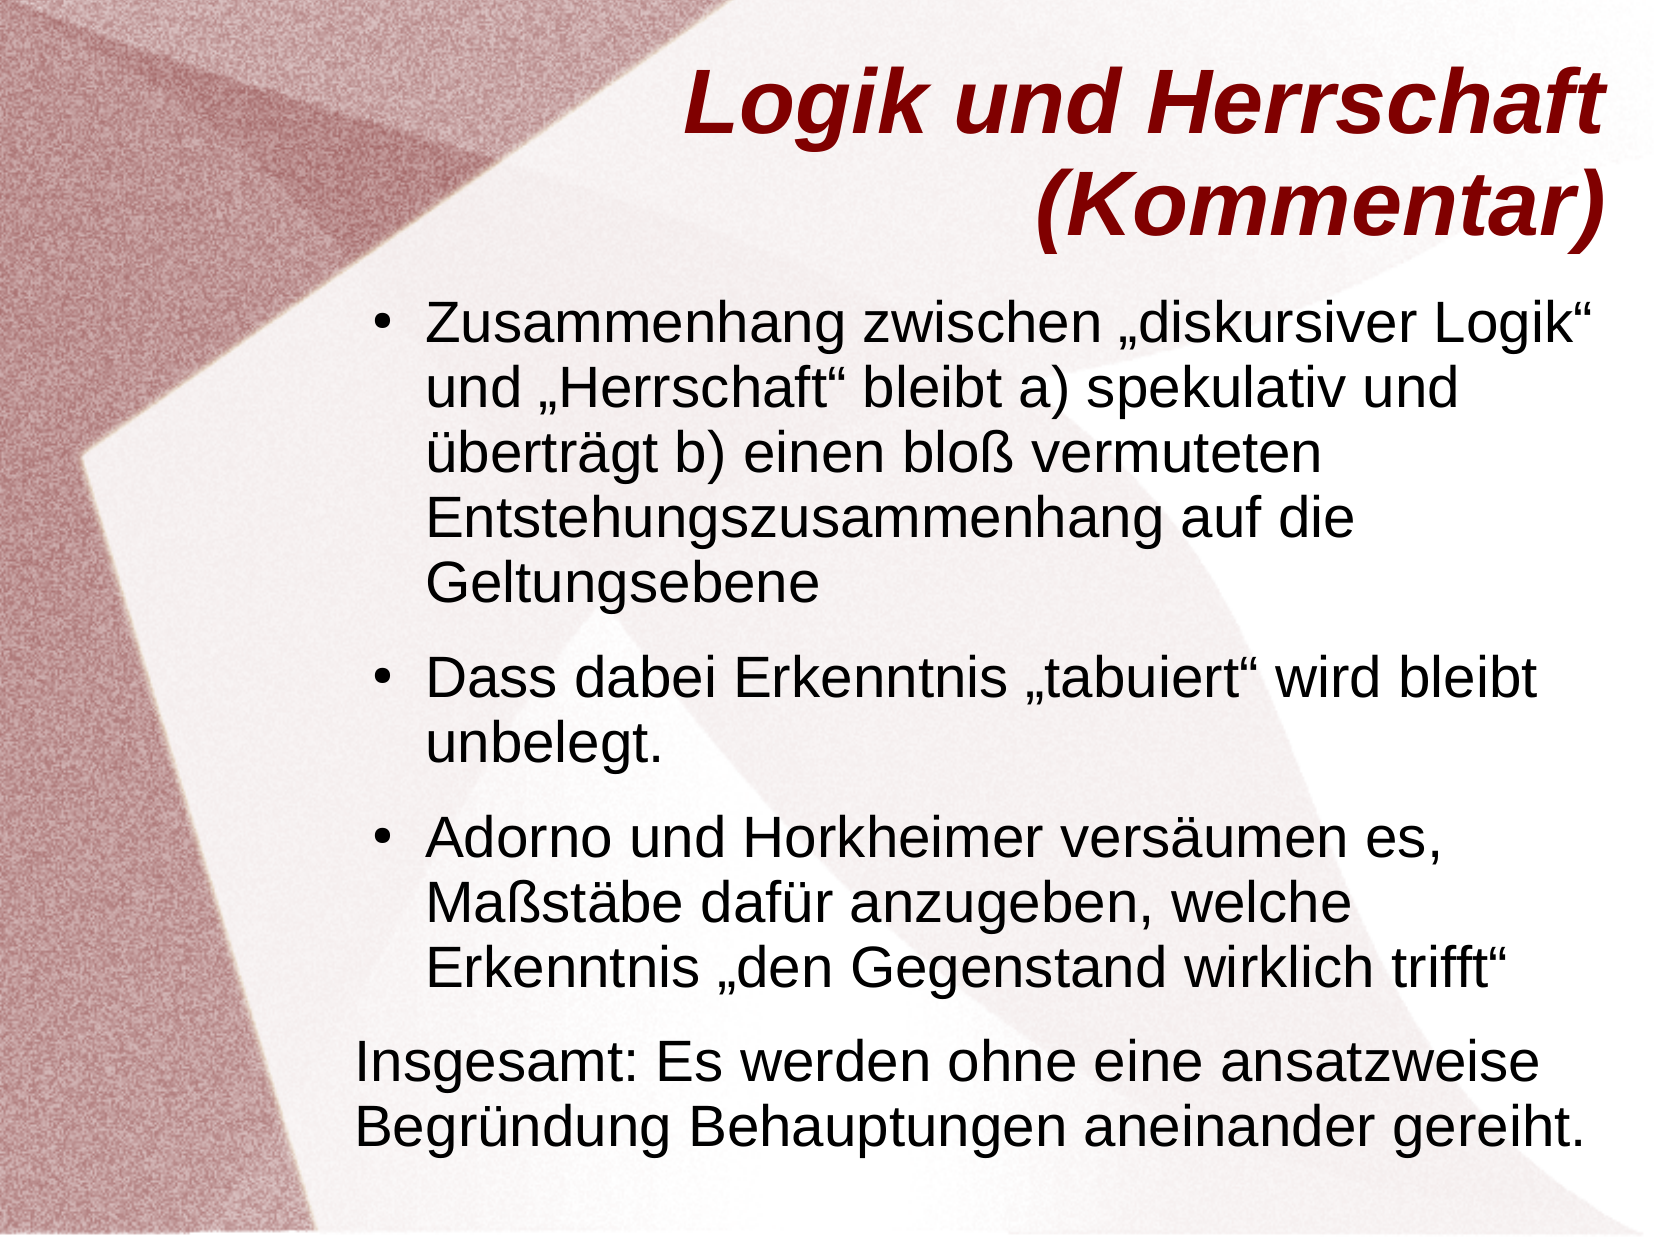

# Logik und Herrschaft (Kommentar)
Zusammenhang zwischen „diskursiver Logik“ und „Herrschaft“ bleibt a) spekulativ und überträgt b) einen bloß vermuteten Entstehungszusammenhang auf die Geltungsebene
Dass dabei Erkenntnis „tabuiert“ wird bleibt unbelegt.
Adorno und Horkheimer versäumen es, Maßstäbe dafür anzugeben, welche Erkenntnis „den Gegenstand wirklich trifft“
Insgesamt: Es werden ohne eine ansatzweise Begründung Behauptungen aneinander gereiht.